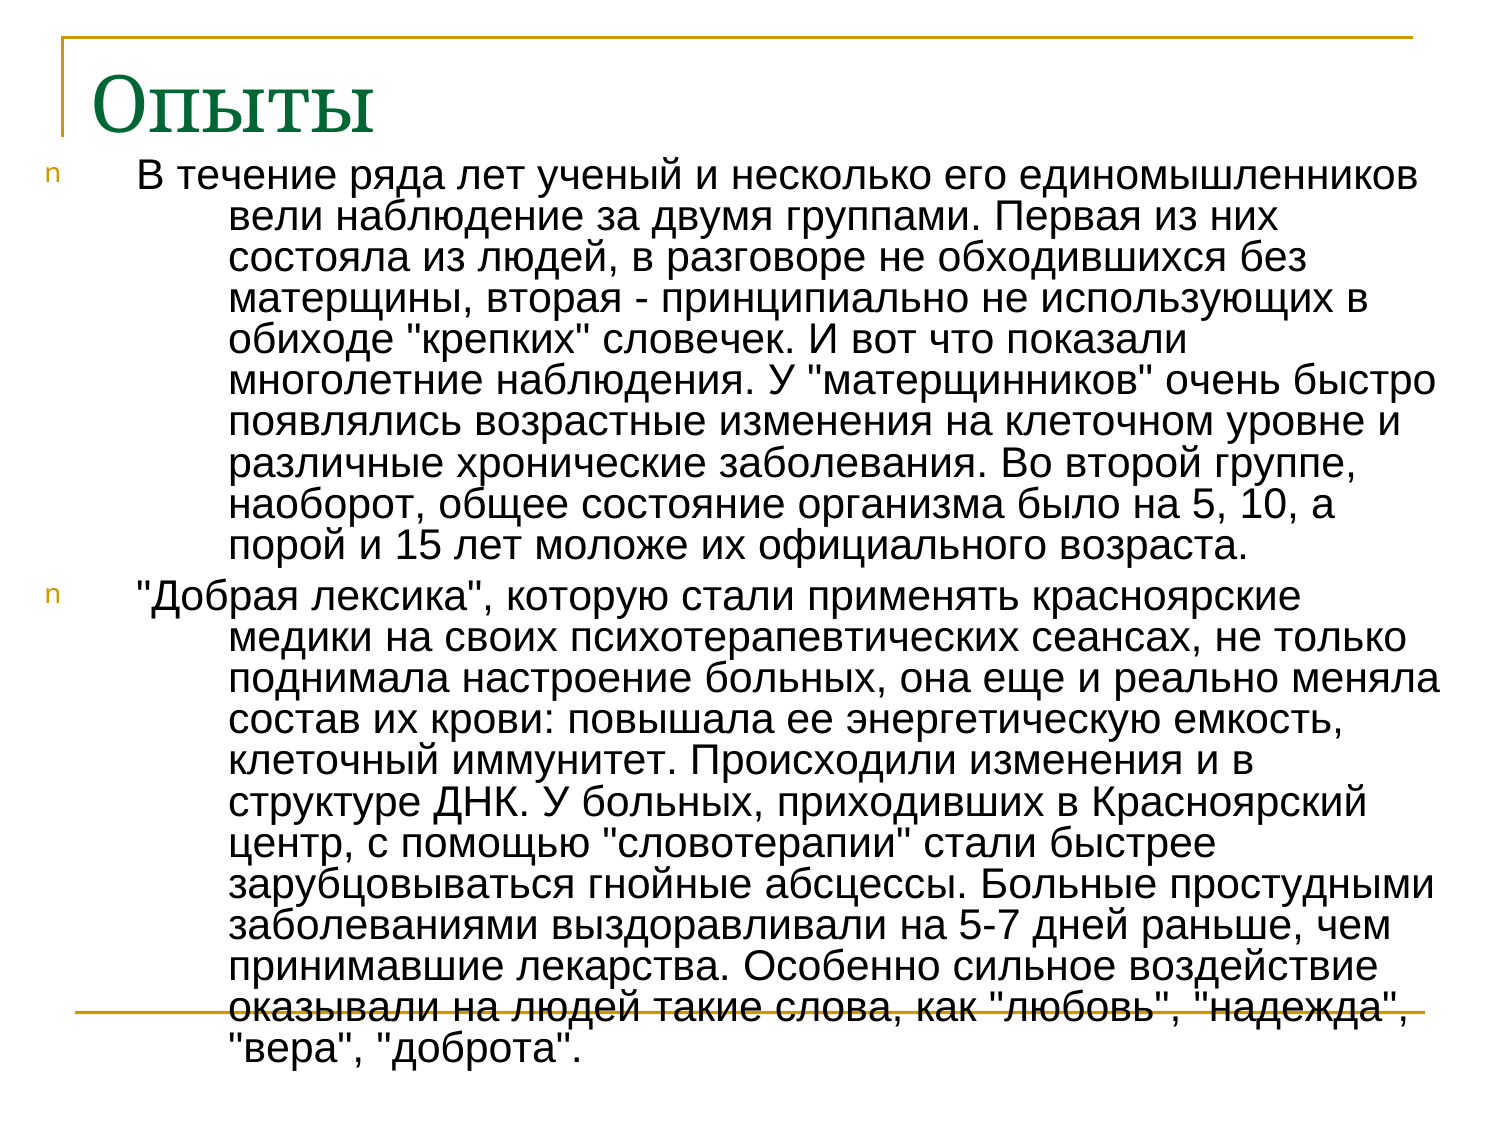

Опыты
# В течение ряда лет ученый и несколько его единомышленников вели наблюдение за двумя группами. Первая из них состояла из людей, в разговоре не обходившихся без матерщины, вторая - принципиально не использующих в обиходе "крепких" словечек. И вот что показали многолетние наблюдения. У "матерщинников" очень быстро появлялись возрастные изменения на клеточном уровне и различные хронические заболевания. Во второй группе, наоборот, общее состояние организма было на 5, 10, а порой и 15 лет моложе их официального возраста.
"Добрая лексика", которую стали применять красноярские медики на своих психотерапевтических сеансах, не только поднимала настроение больных, она еще и реально меняла состав их крови: повышала ее энергетическую емкость, клеточный иммунитет. Происходили изменения и в структуре ДНК. У больных, приходивших в Красноярский центр, с помощью "словотерапии" стали быстрее зарубцовываться гнойные абсцессы. Больные простудными заболеваниями выздоравливали на 5-7 дней раньше, чем принимавшие лекарства. Особенно сильное воздействие оказывали на людей такие слова, как "любовь", "надежда", "вера", "доброта".